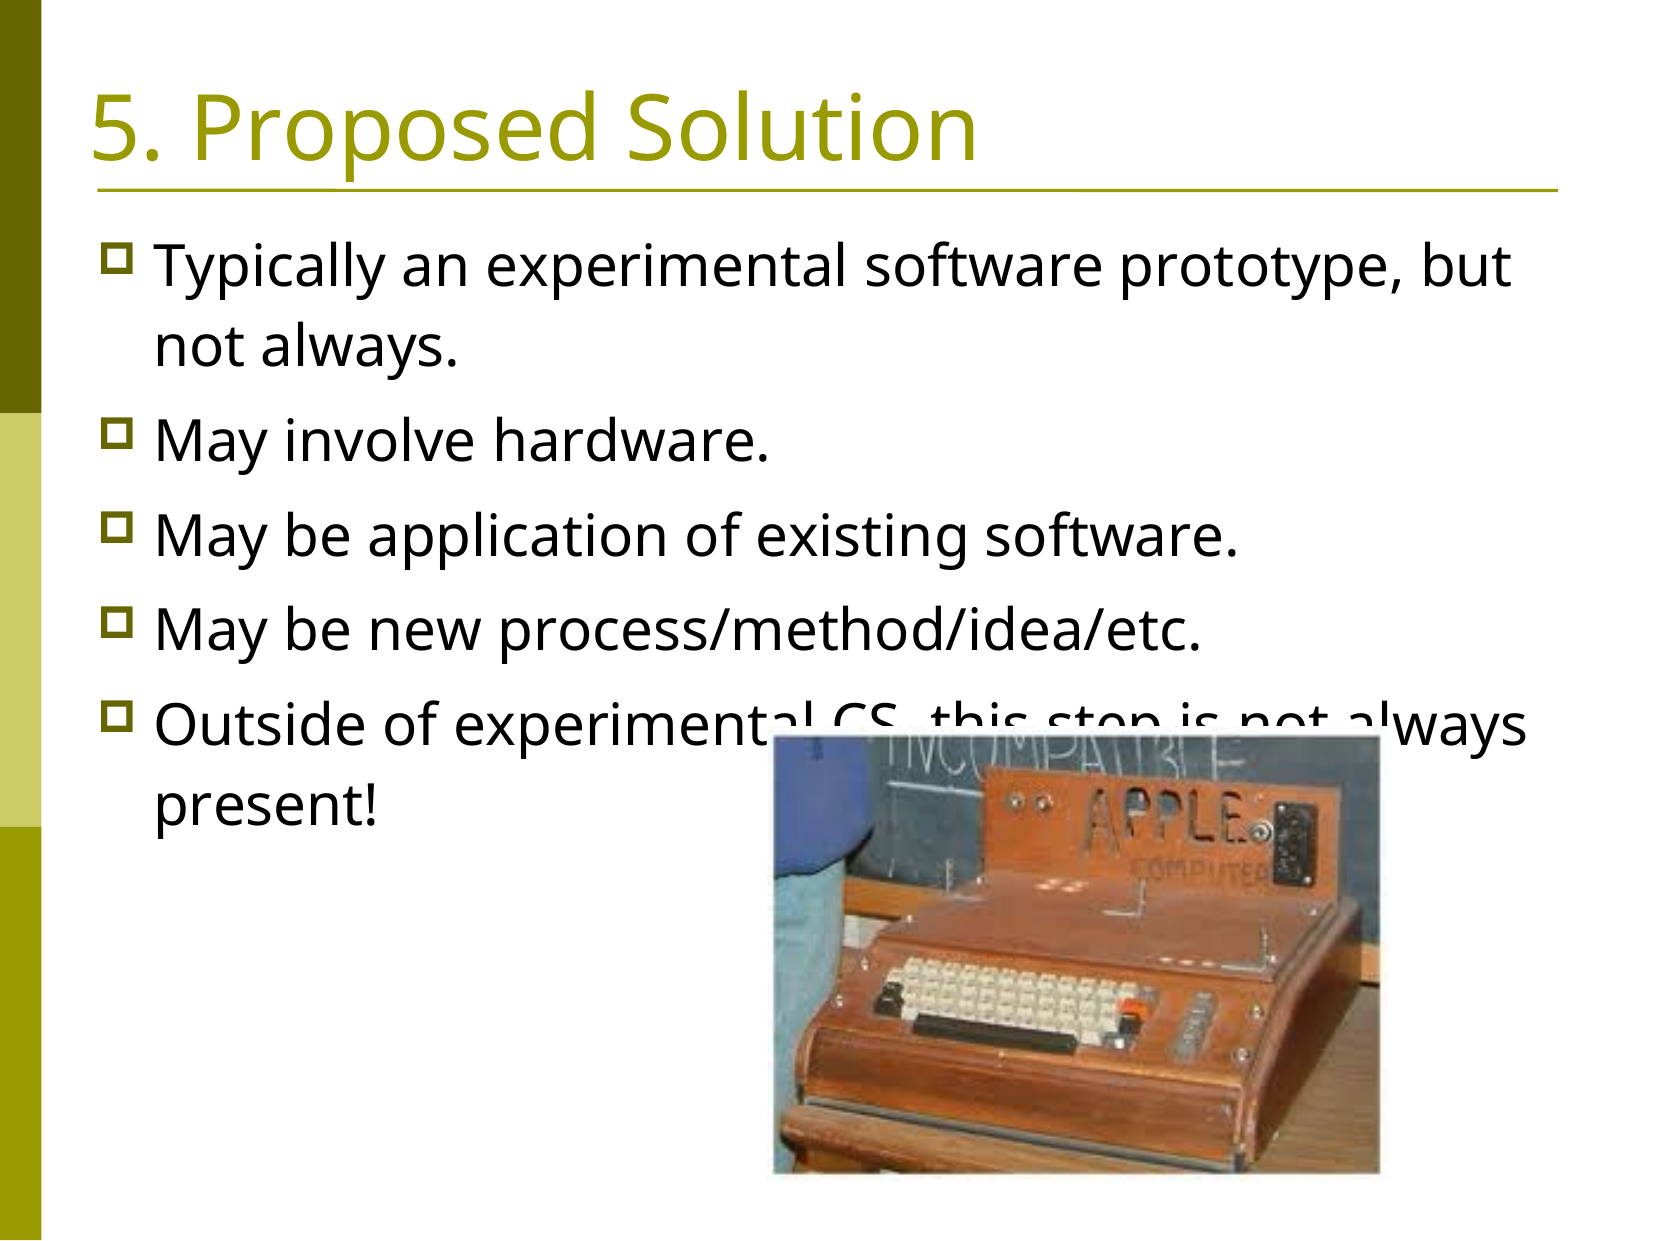

# 5. Proposed Solution
Typically an experimental software prototype, but not always.
May involve hardware.
May be application of existing software.
May be new process/method/idea/etc.
Outside of experimental CS, this step is not always present!